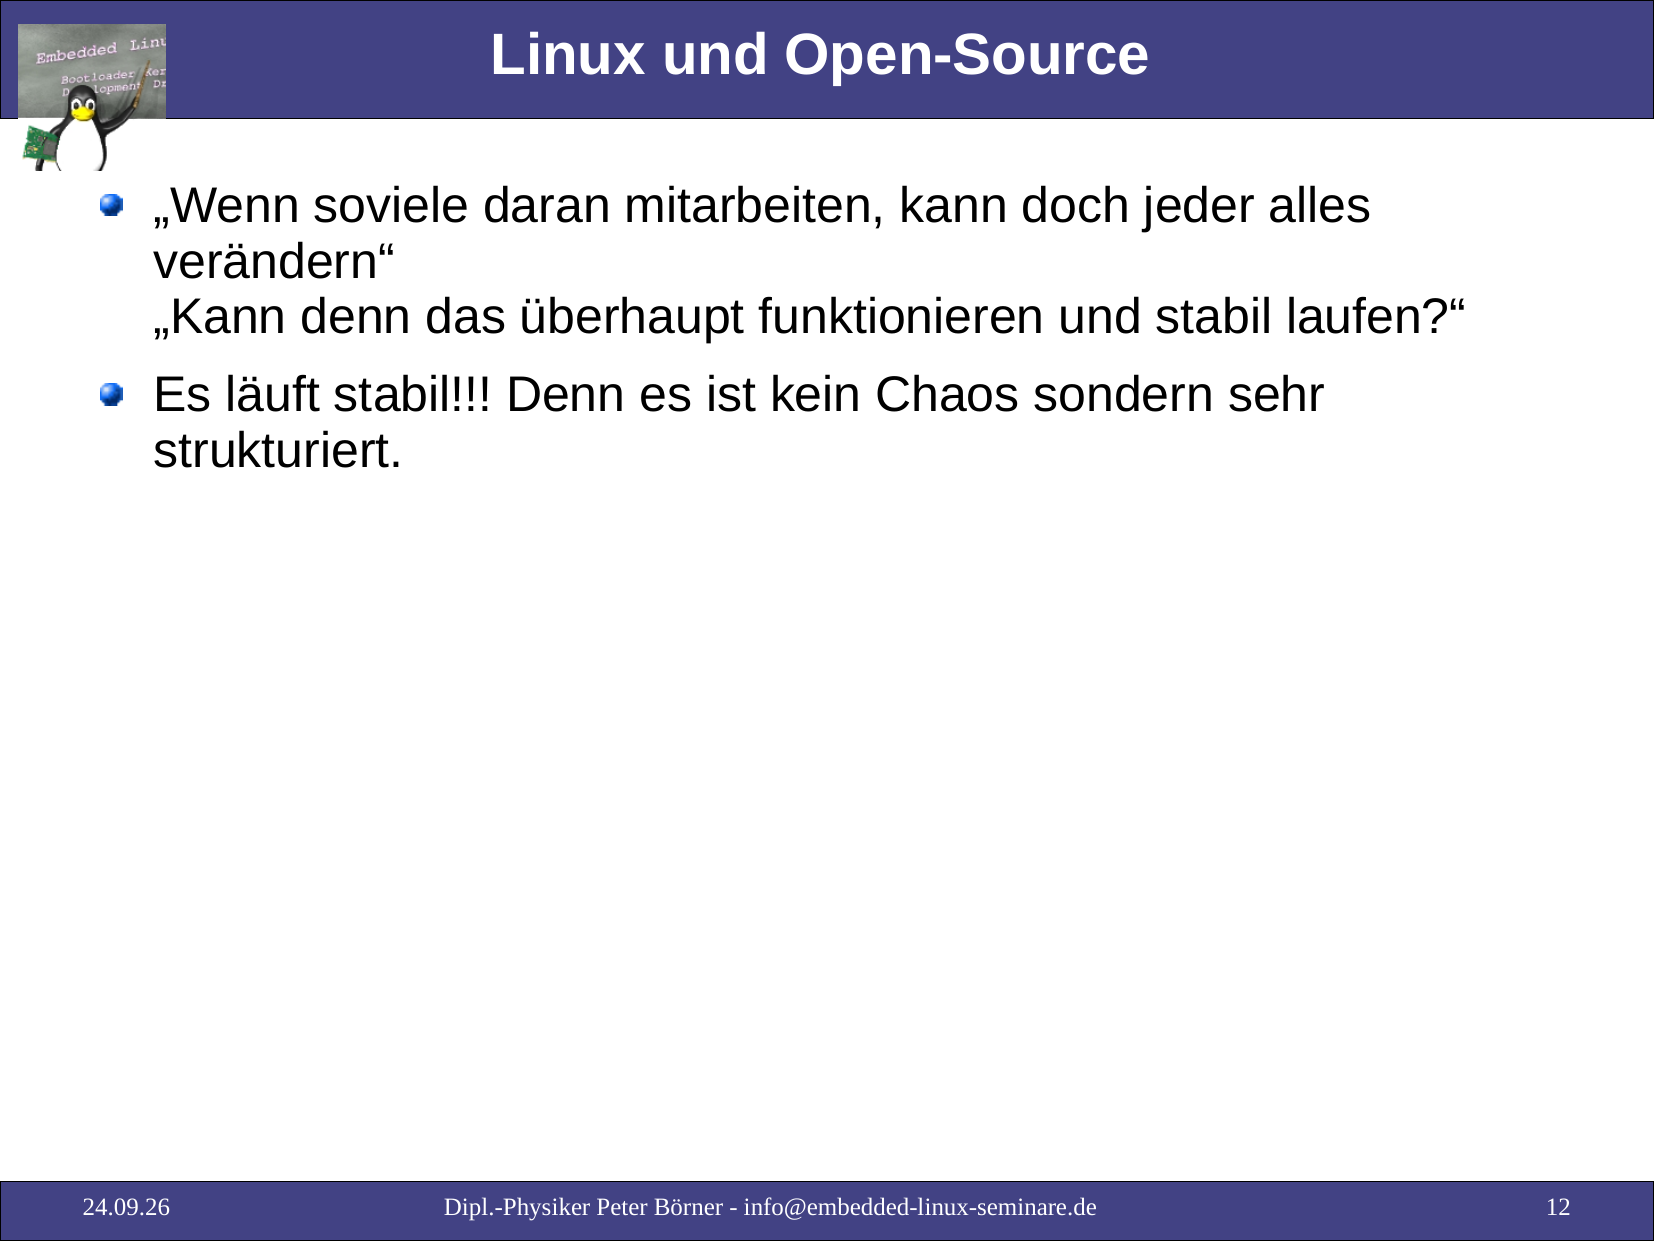

# Linux und Open-Source
„Wenn soviele daran mitarbeiten, kann doch jeder alles verändern“
„Kann denn das überhaupt funktionieren und stabil laufen?“
Es läuft stabil!!! Denn es ist kein Chaos sondern sehr strukturiert.
 Dipl.-Physiker Peter Börner - info@embedded-linux-seminare.de
12